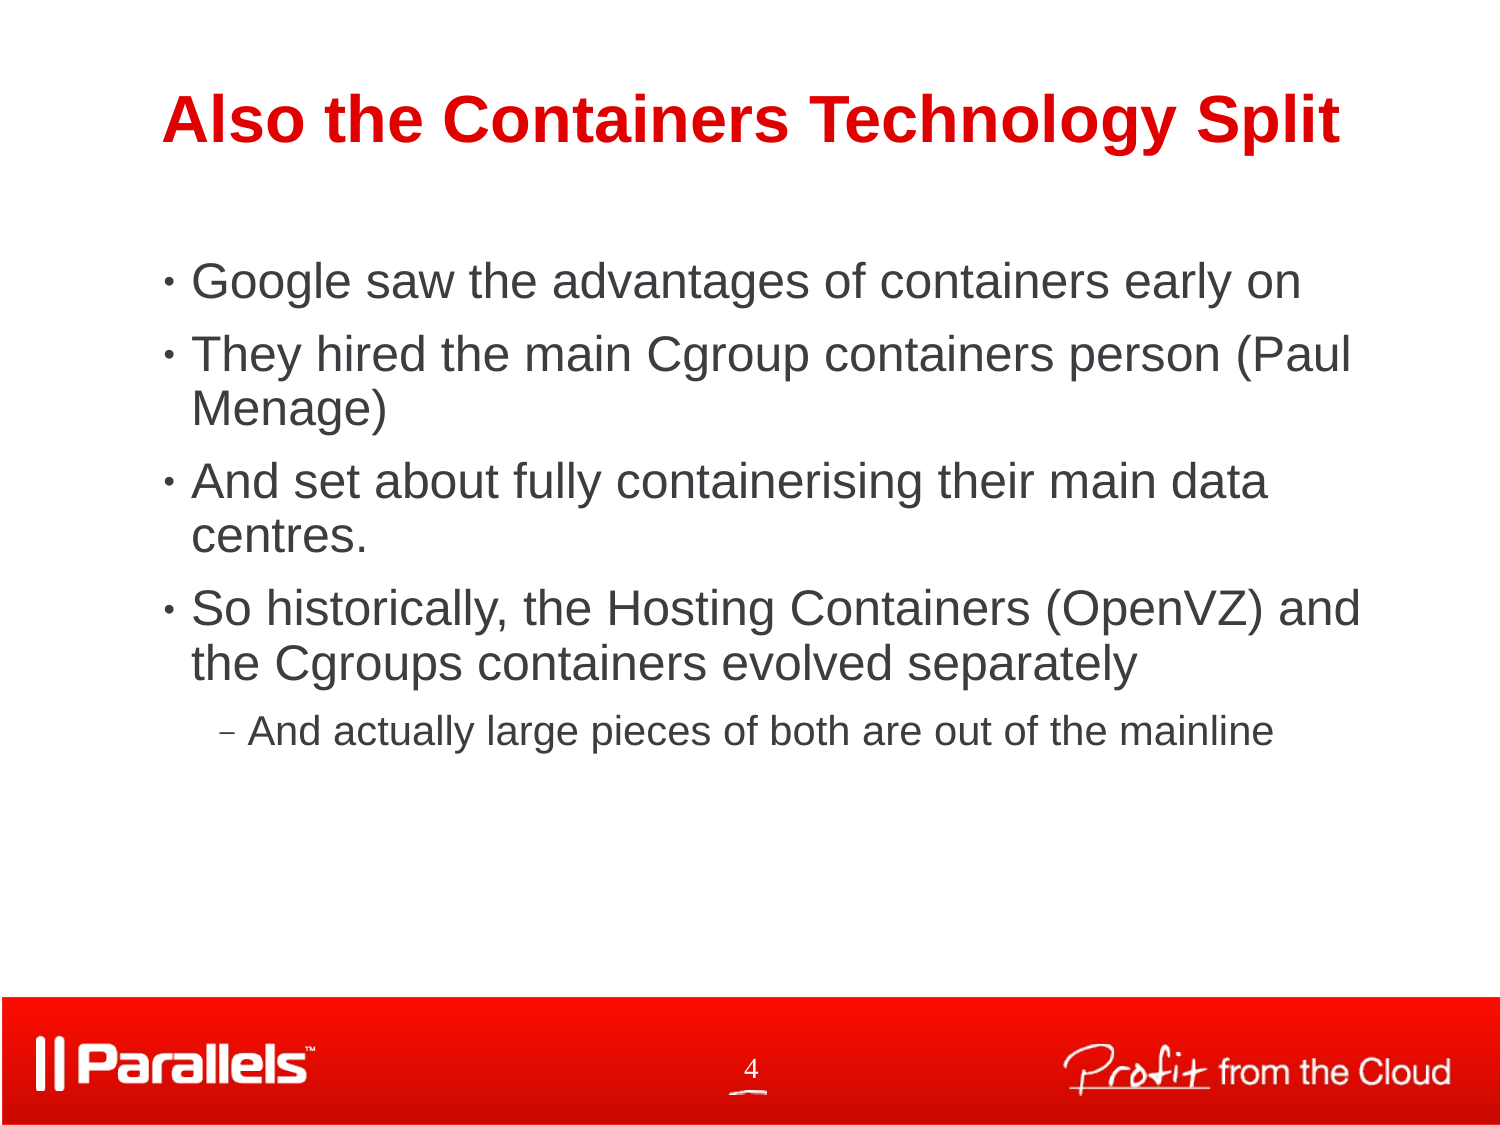

# Also the Containers Technology Split
Google saw the advantages of containers early on
They hired the main Cgroup containers person (Paul Menage)
And set about fully containerising their main data centres.
So historically, the Hosting Containers (OpenVZ) and the Cgroups containers evolved separately
And actually large pieces of both are out of the mainline